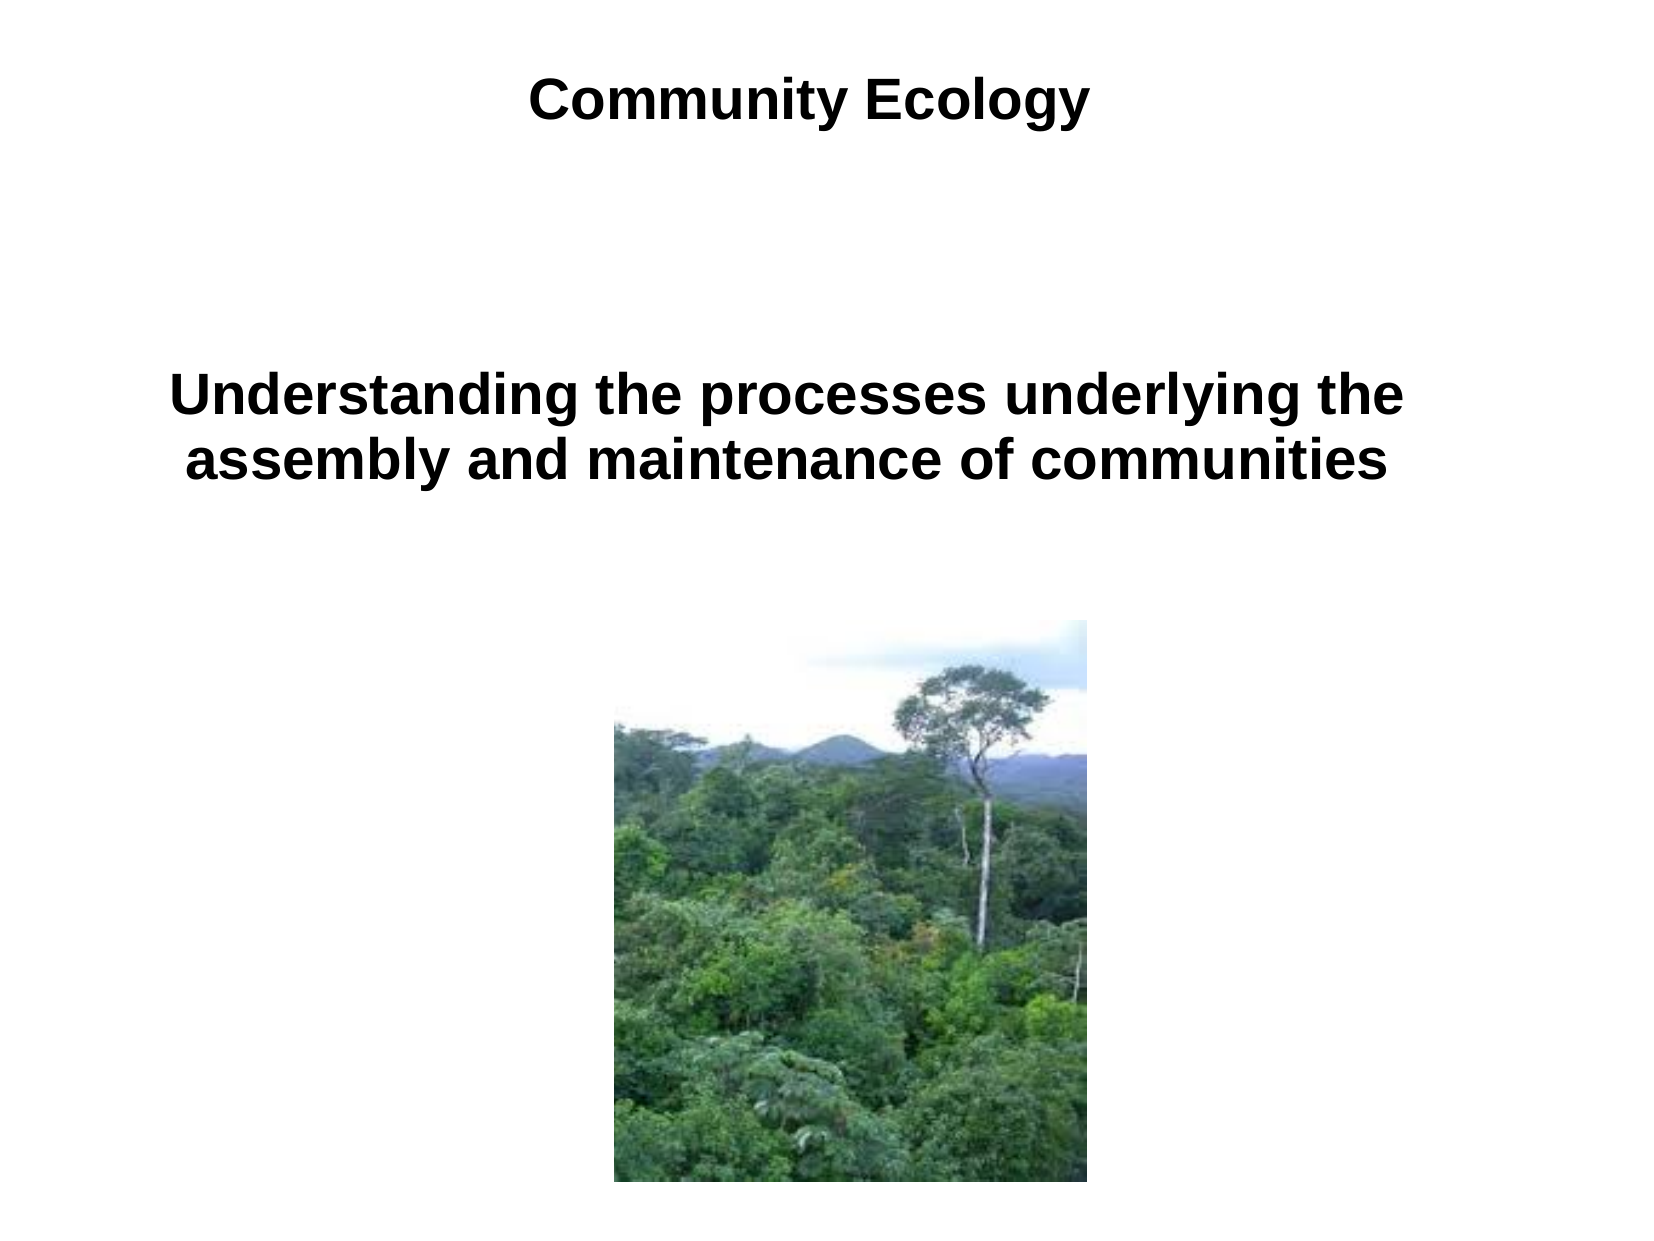

Community Ecology
Understanding the processes underlying the assembly and maintenance of communities